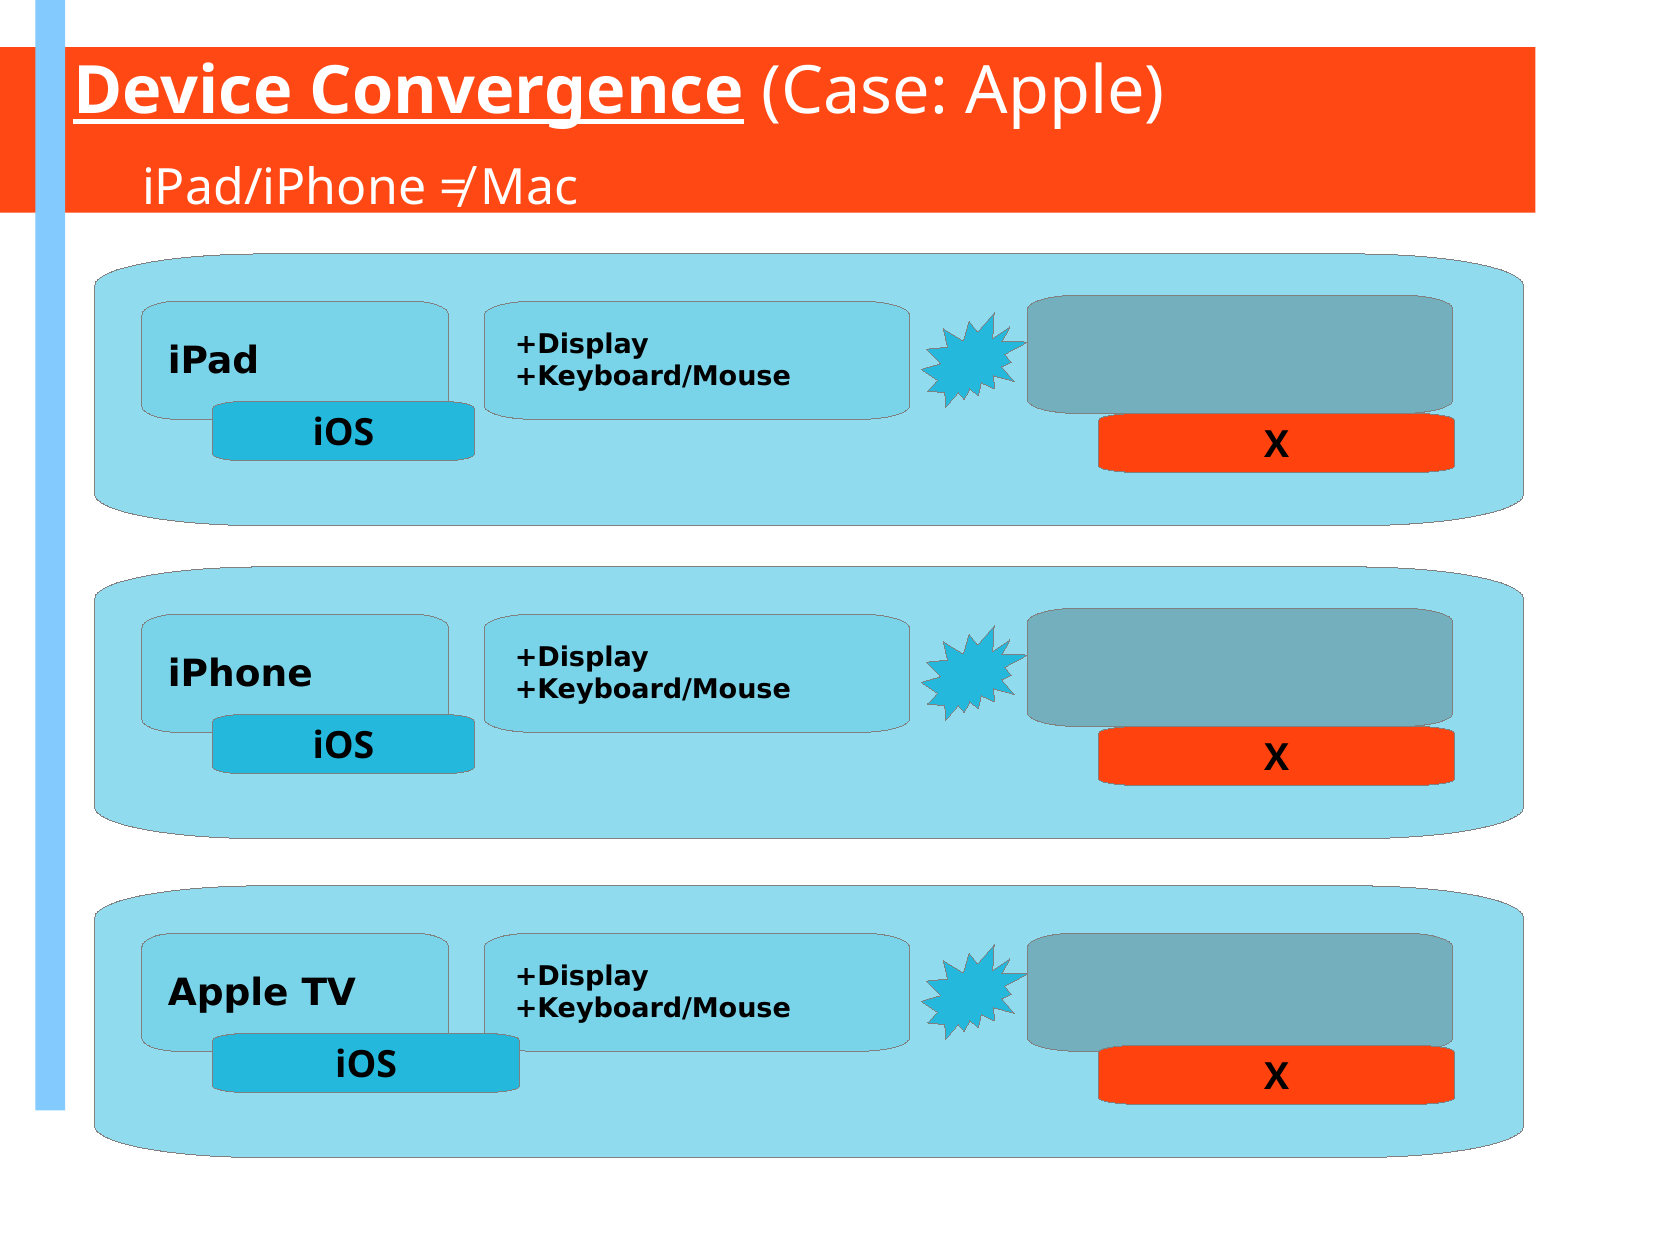

# Device Convergence (Case: Apple) iPad/iPhone ≠ Mac
iPad
+Display
+Keyboard/Mouse
iOS
X
iPhone
+Display
+Keyboard/Mouse
iOS
X
Apple TV
+Display
+Keyboard/Mouse
iOS
X